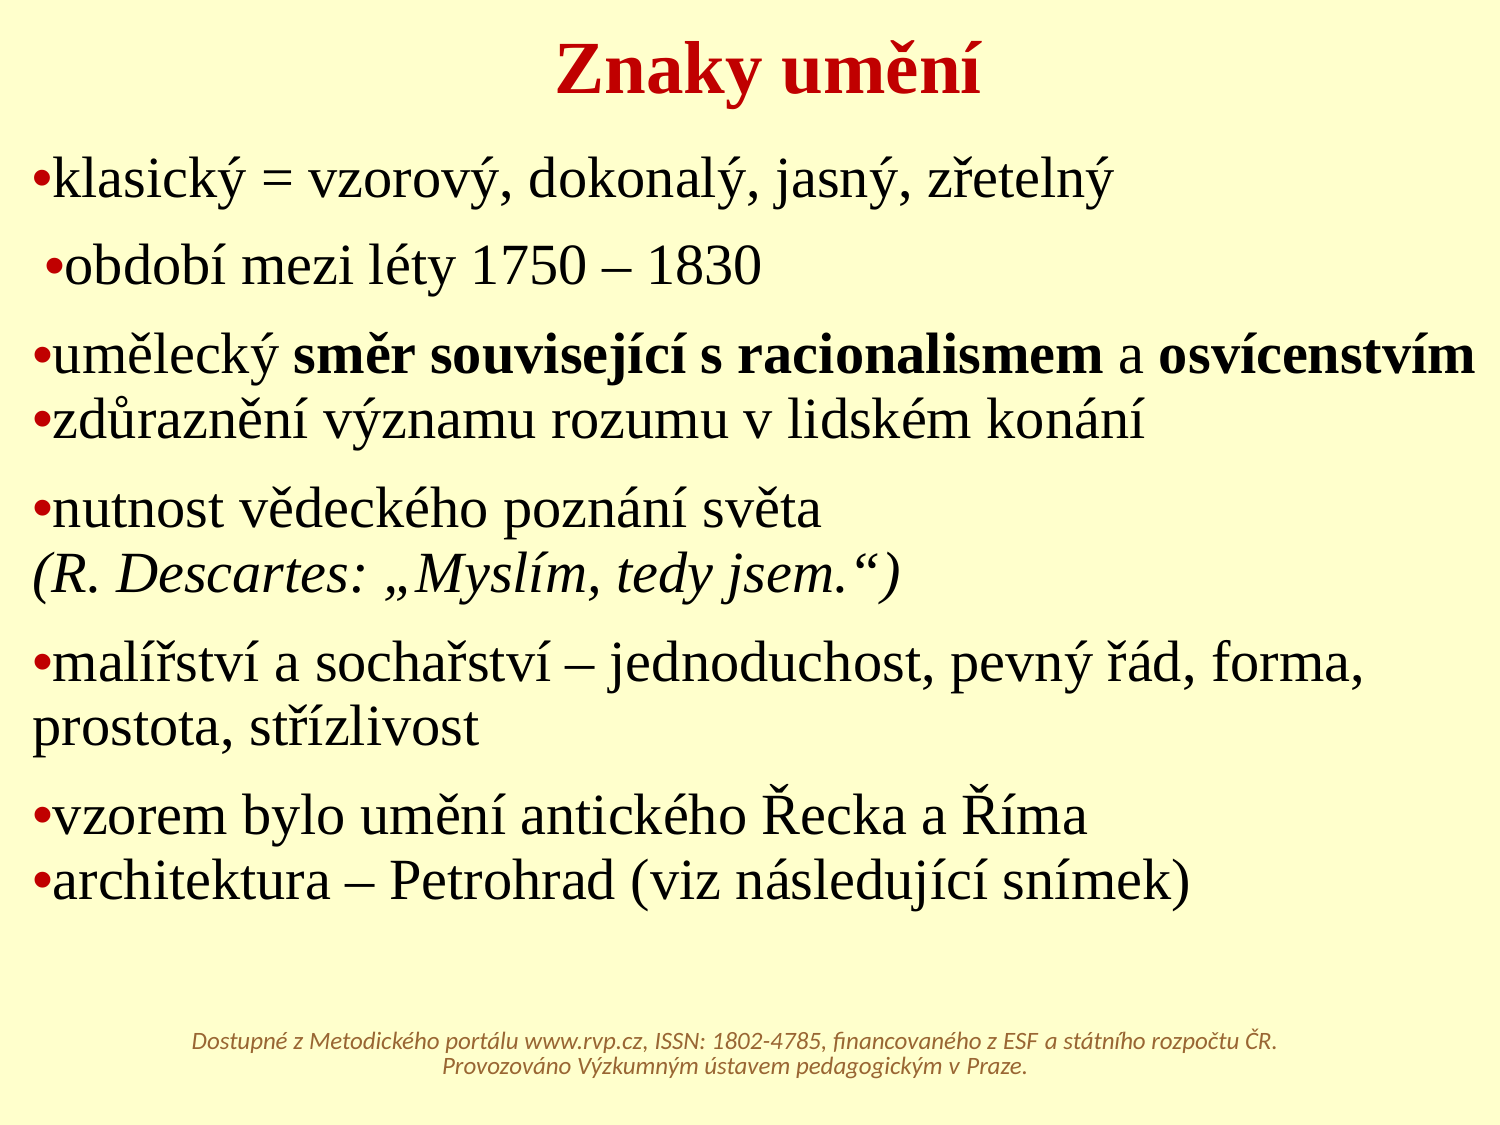

Znaky umění
klasický = vzorový, dokonalý, jasný, zřetelný
období mezi léty 1750 – 1830
umělecký směr související s racionalismem a osvícenstvím
zdůraznění významu rozumu v lidském konání
nutnost vědeckého poznání světa
(R. Descartes: „Myslím, tedy jsem.“)
malířství a sochařství – jednoduchost, pevný řád, forma, prostota, střízlivost
vzorem bylo umění antického Řecka a Říma
architektura – Petrohrad (viz následující snímek)
Dostupné z Metodického portálu www.rvp.cz, ISSN: 1802-4785, financovaného z ESF a státního rozpočtu ČR. Provozováno Výzkumným ústavem pedagogickým v Praze.